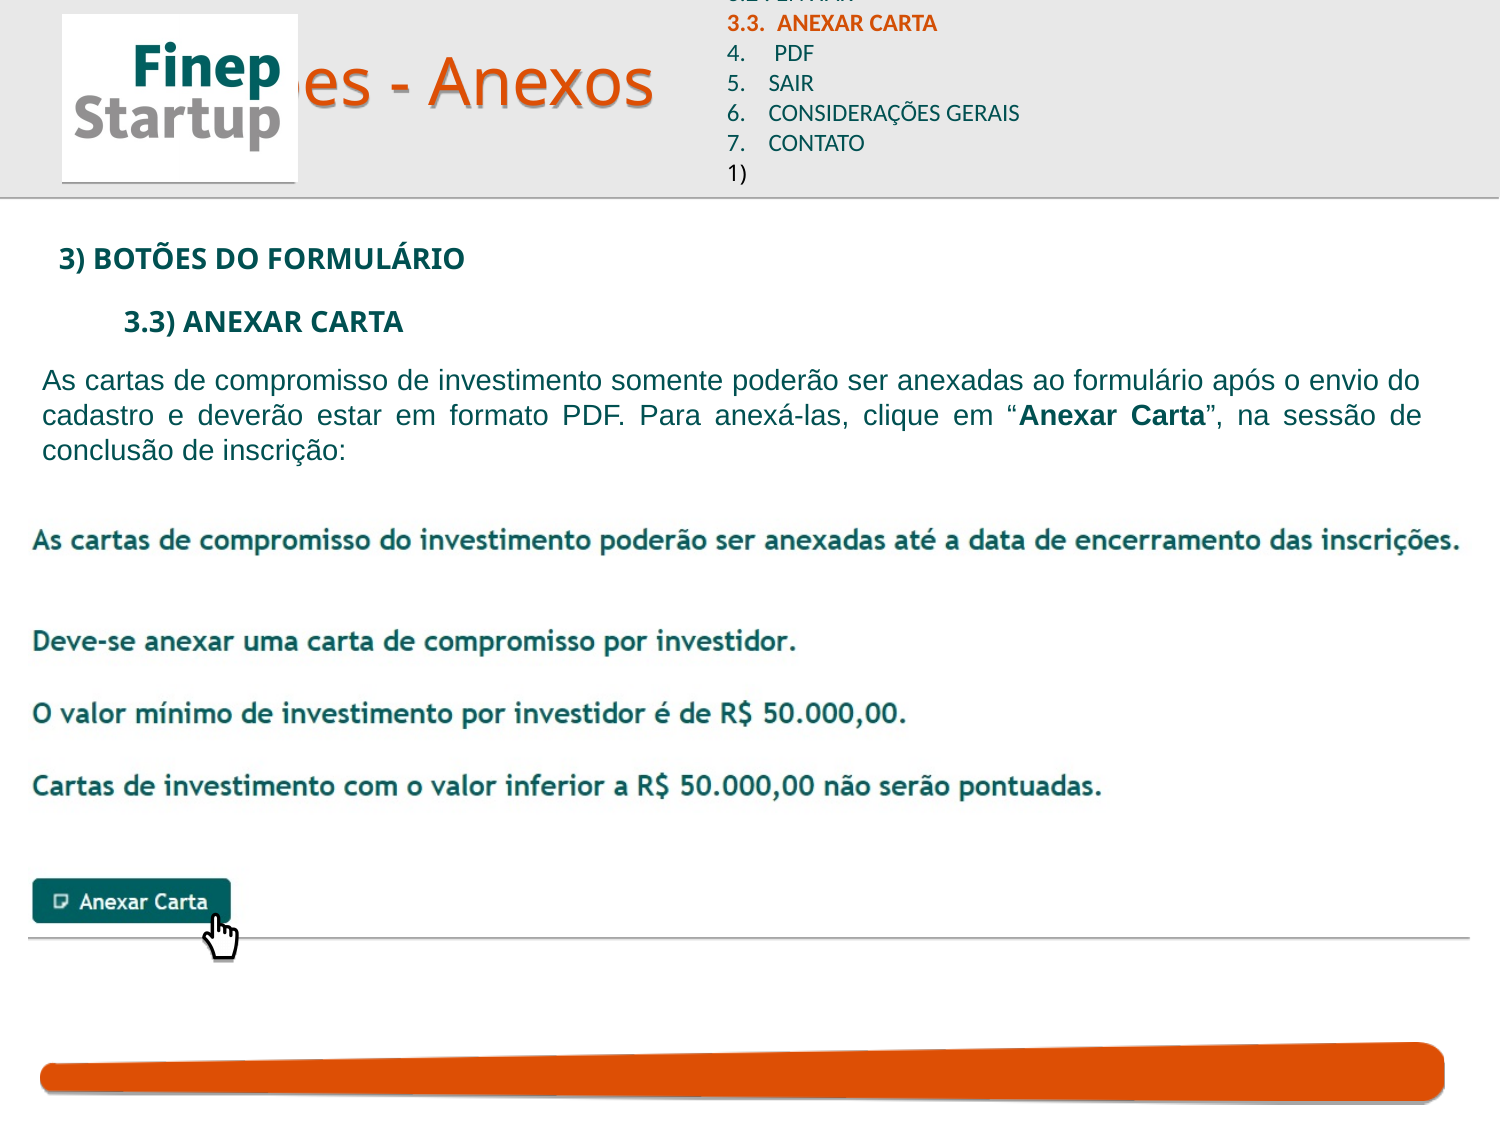

1. 1º ACESSO
2. CADASTRO
3. BOTÕES DO FORMULÁRIO
3.1. SALVAR
3.2 . ENVIAR
3.3. ANEXAR CARTA
4. PDF
5. SAIR
6. CONSIDERAÇÕES GERAIS
7. CONTATO
# 3. Botões - Anexos
3) BOTÕES DO FORMULÁRIO
3.3) ANEXAR CARTA
As cartas de compromisso de investimento somente poderão ser anexadas ao formulário após o envio do cadastro e deverão estar em formato PDF. Para anexá-las, clique em “Anexar Carta”, na sessão de conclusão de inscrição:
4) CONSIDERAÇÕES GERAIS
1) 1º ACESSO
3) BOTÕES DO FORMULÁRIO
3.3) ANEXAR CARTA
2) CADASTRO
3.1) SALVAR
3.4) PDF
5) CONTATO
3.5) SAIR
3.2) ENVIAR